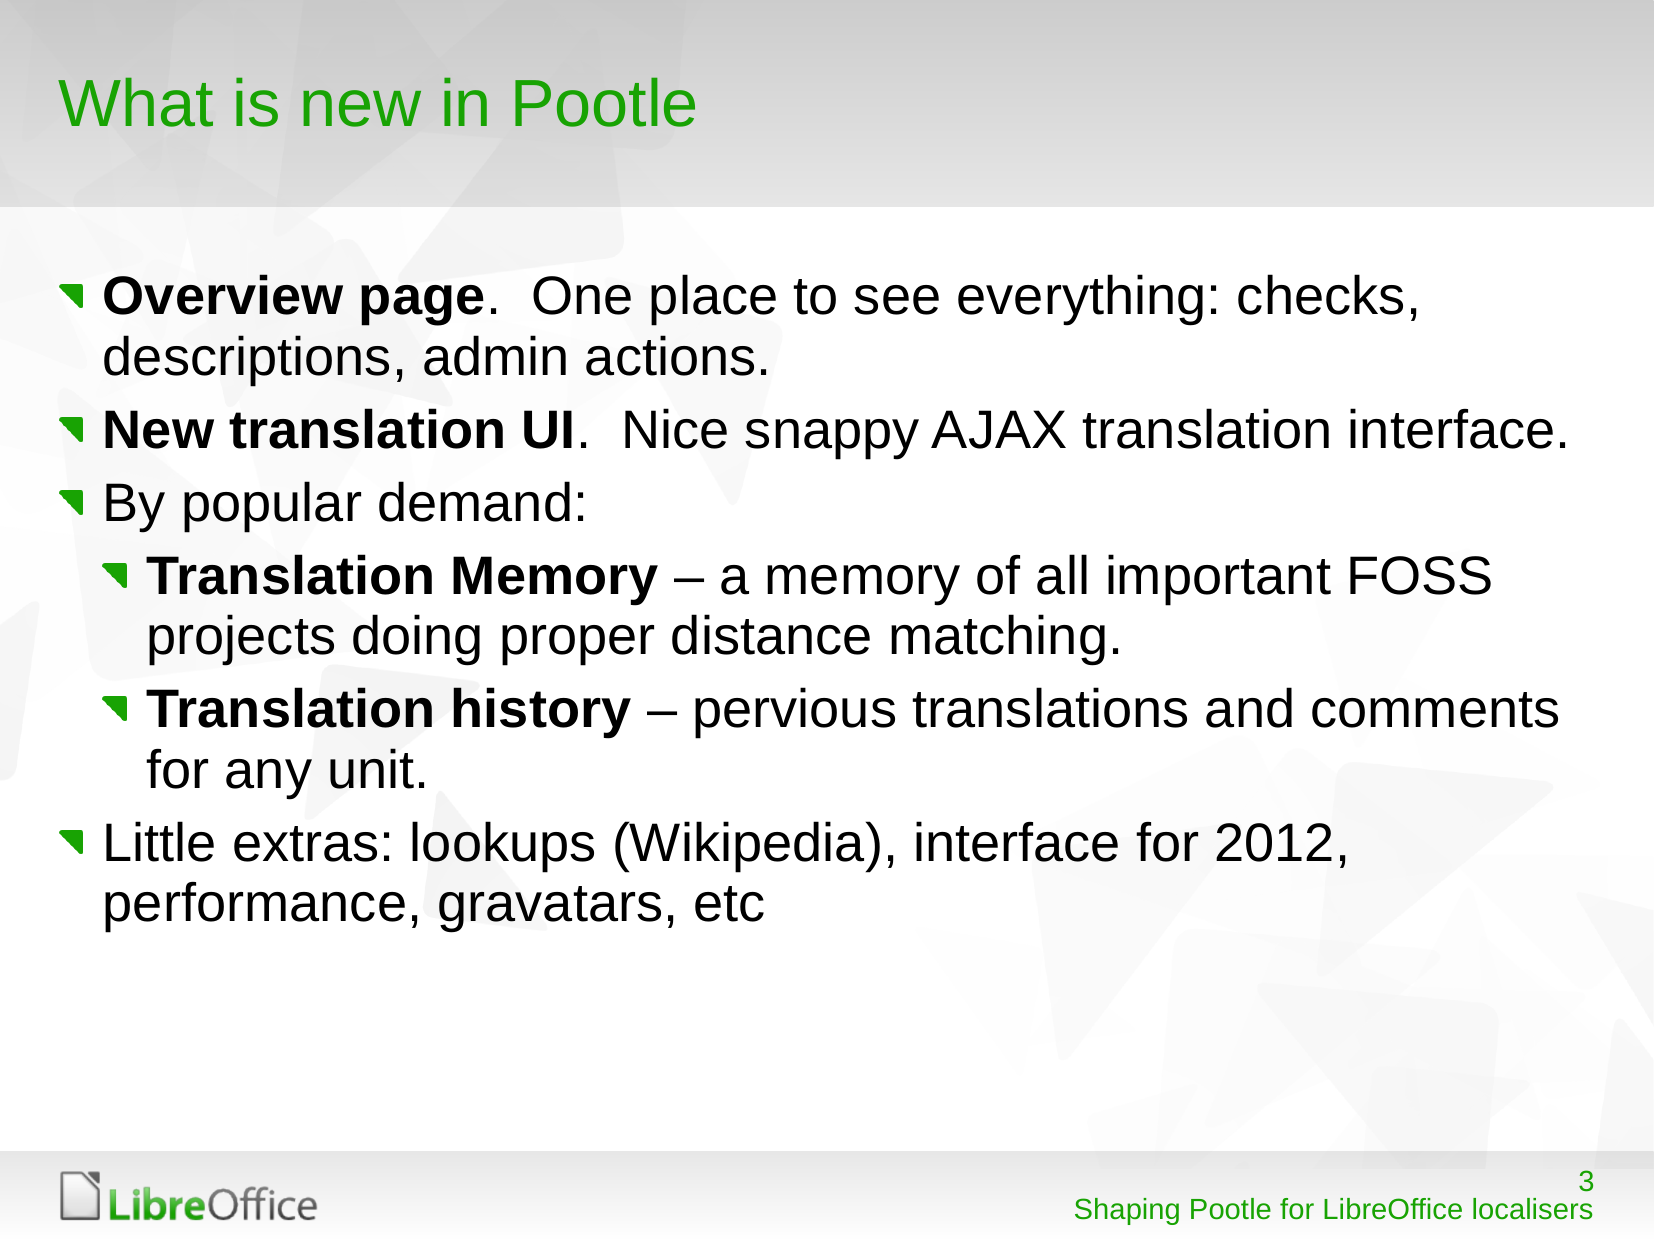

# What is new in Pootle
Overview page. One place to see everything: checks, descriptions, admin actions.
New translation UI. Nice snappy AJAX translation interface.
By popular demand:
Translation Memory – a memory of all important FOSS projects doing proper distance matching.
Translation history – pervious translations and comments for any unit.
Little extras: lookups (Wikipedia), interface for 2012, performance, gravatars, etc
3
Shaping Pootle for LibreOffice localisers